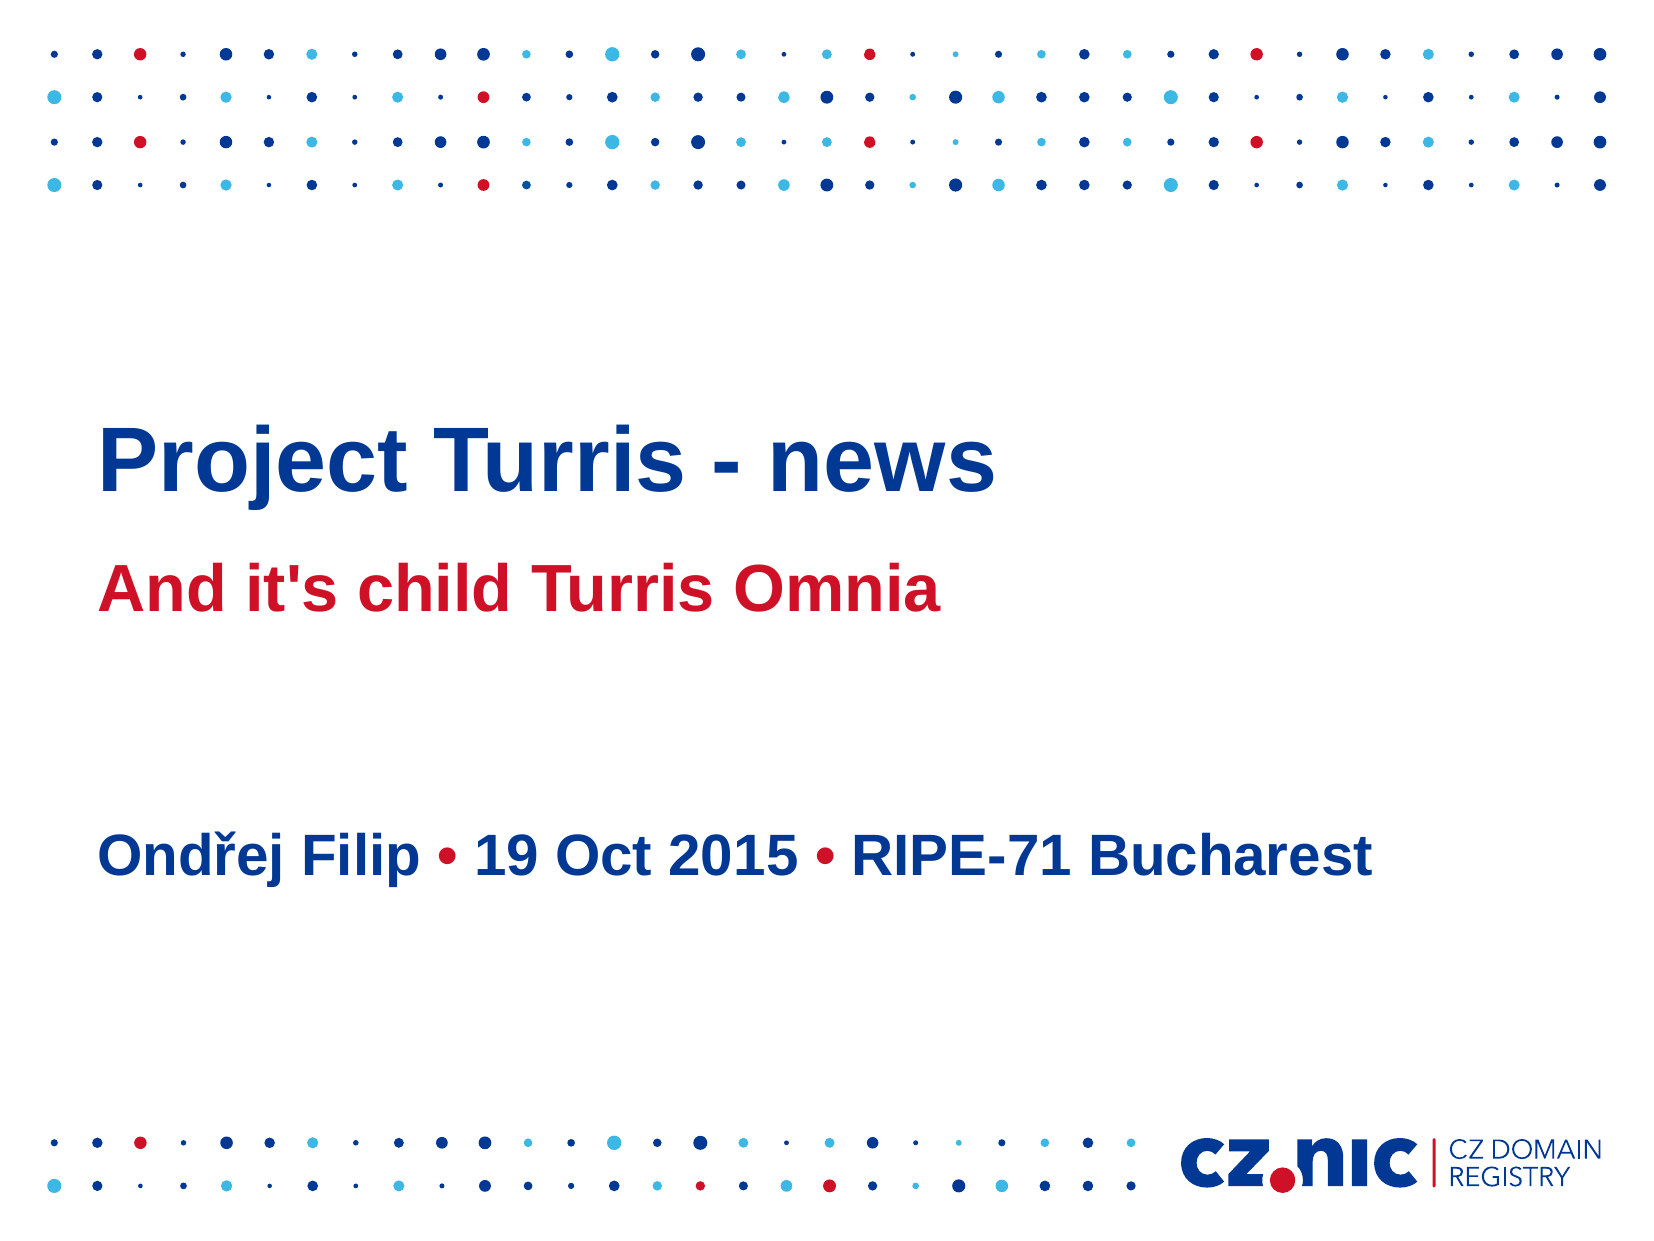

Project Turris - news
And it's child Turris Omnia
Ondřej Filip • 19 Oct 2015 • RIPE-71 Bucharest